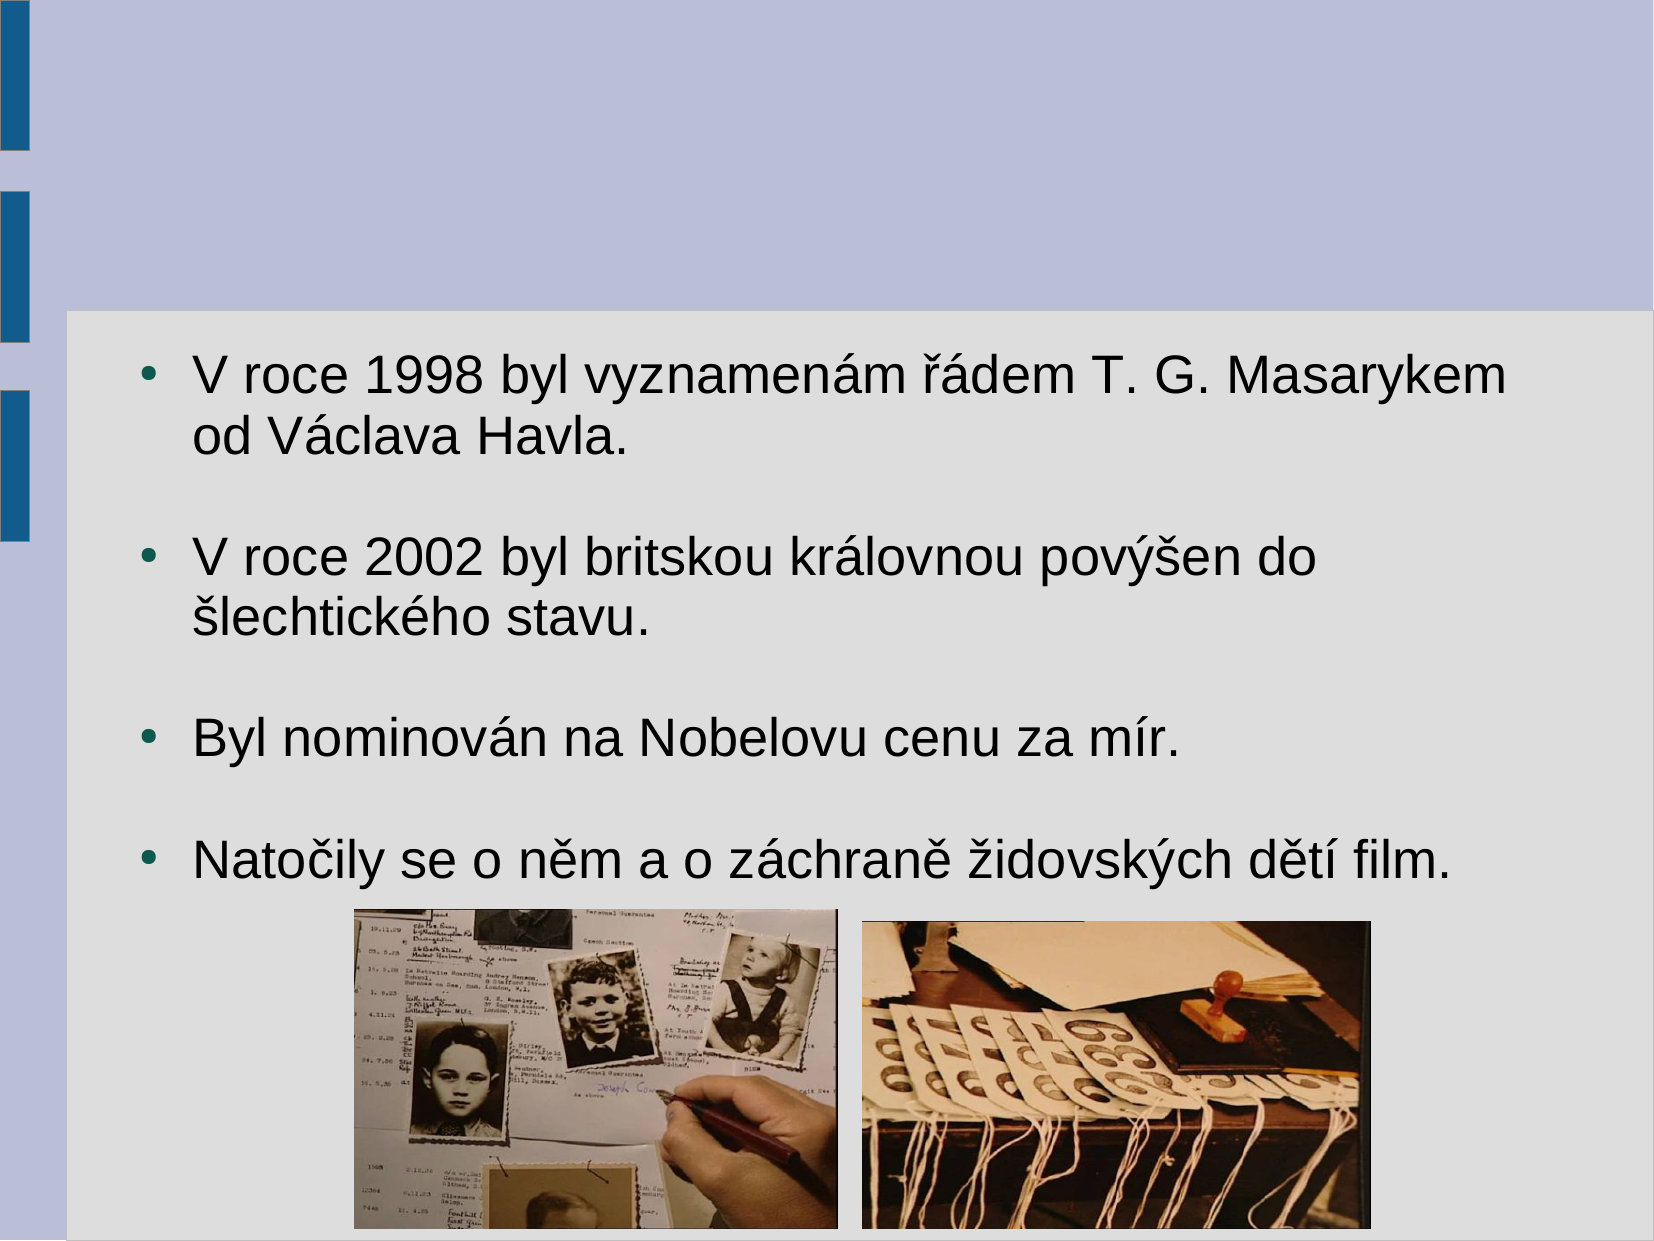

#
V roce 1998 byl vyznamenám řádem T. G. Masarykem od Václava Havla.
V roce 2002 byl britskou královnou povýšen do šlechtického stavu.
Byl nominován na Nobelovu cenu za mír.
Natočily se o něm a o záchraně židovských dětí film.